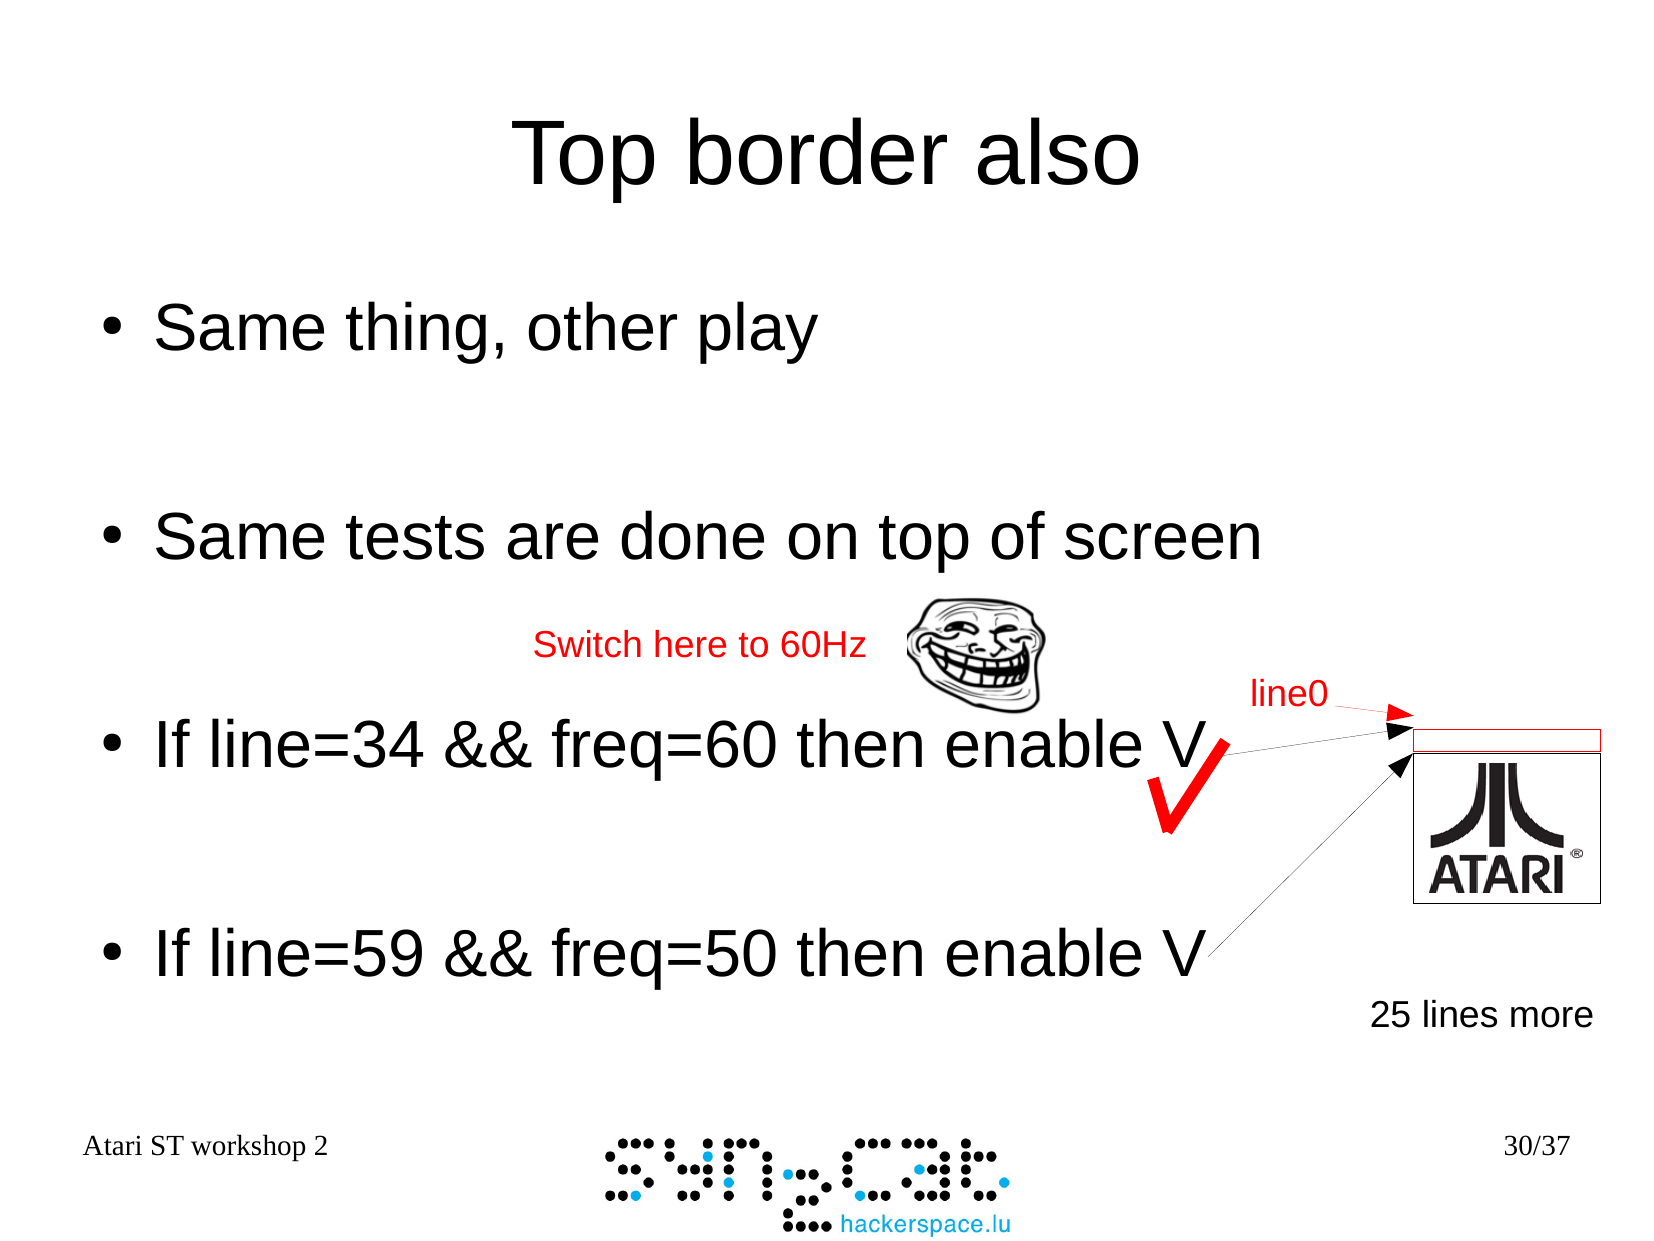

# Top border also
Same thing, other play
Same tests are done on top of screen
If line=34 && freq=60 then enable V
If line=59 && freq=50 then enable V
Switch here to 60Hz
line0
25 lines more
30